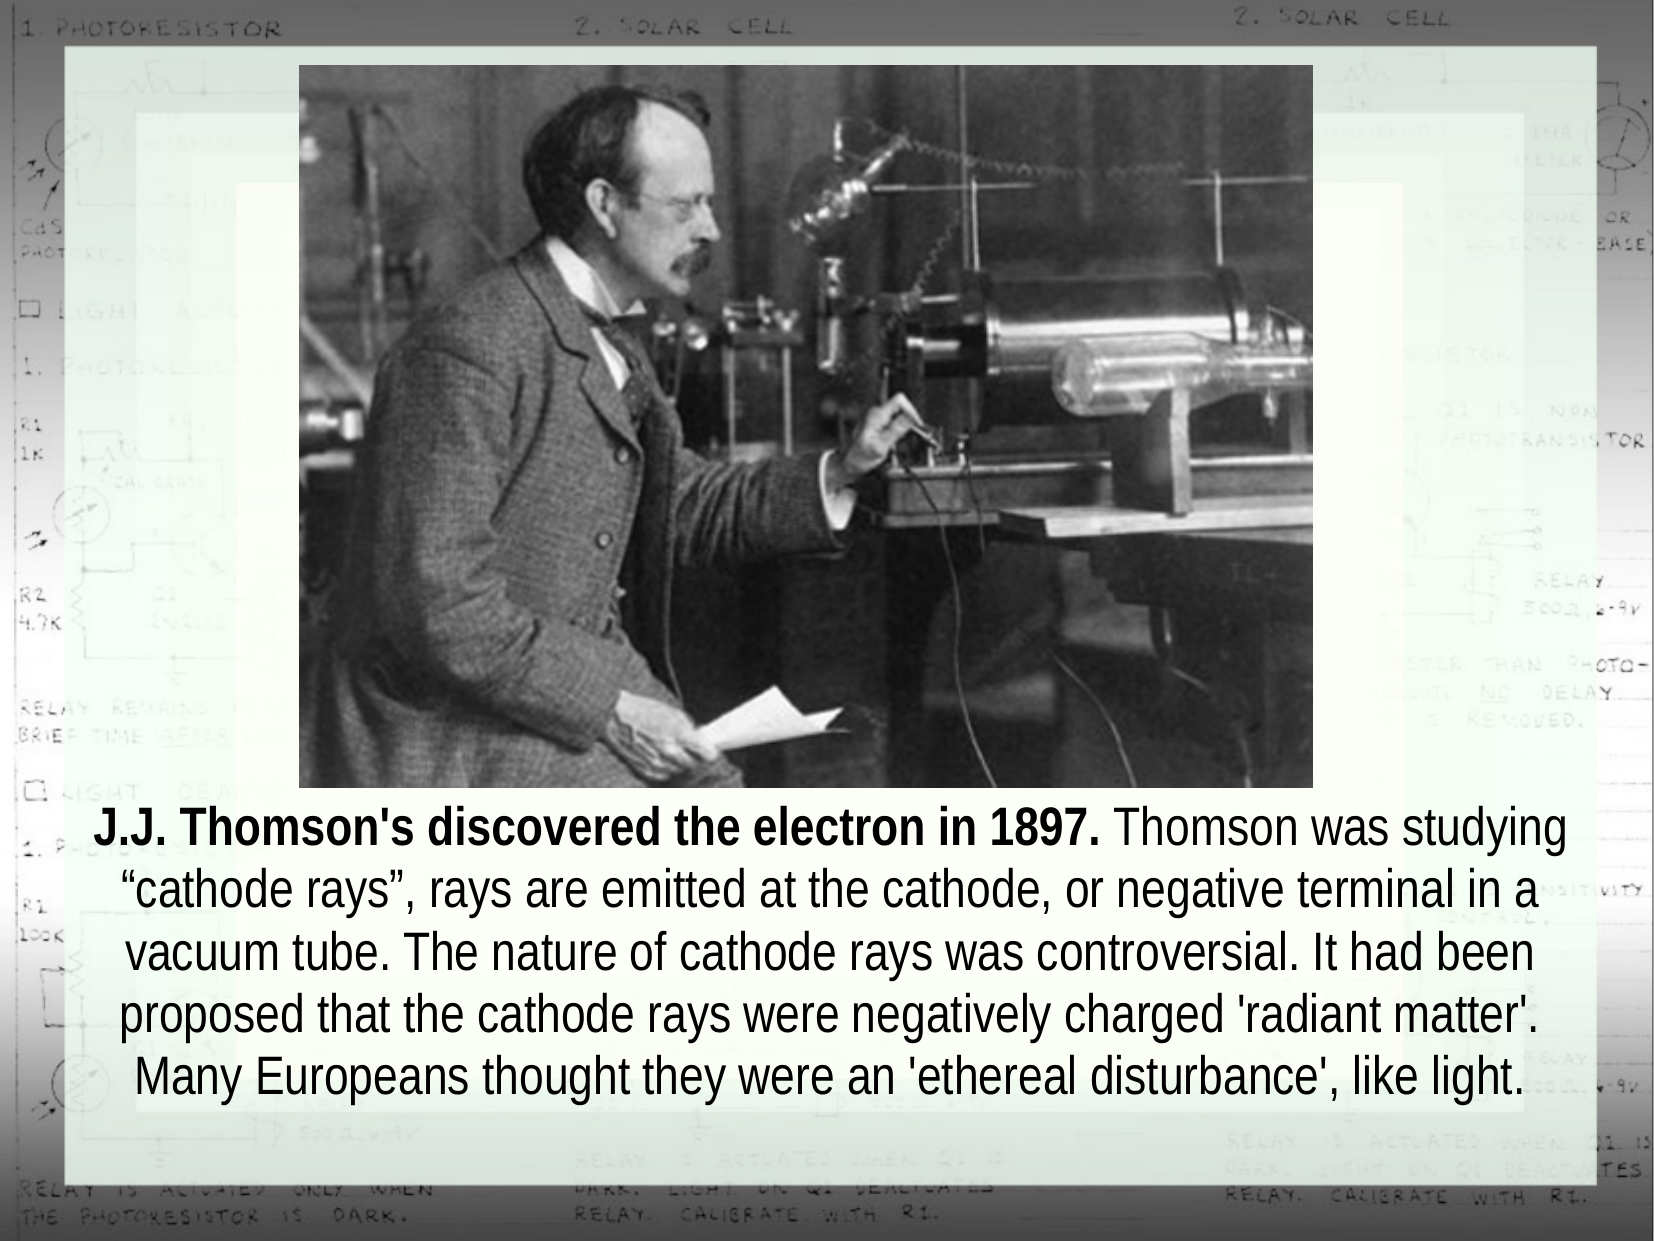

# J.J. Thomson's discovered the electron in 1897. Thomson was studying “cathode rays”, rays are emitted at the cathode, or negative terminal in a vacuum tube. The nature of cathode rays was controversial. It had been proposed that the cathode rays were negatively charged 'radiant matter'. Many Europeans thought they were an 'ethereal disturbance', like light.